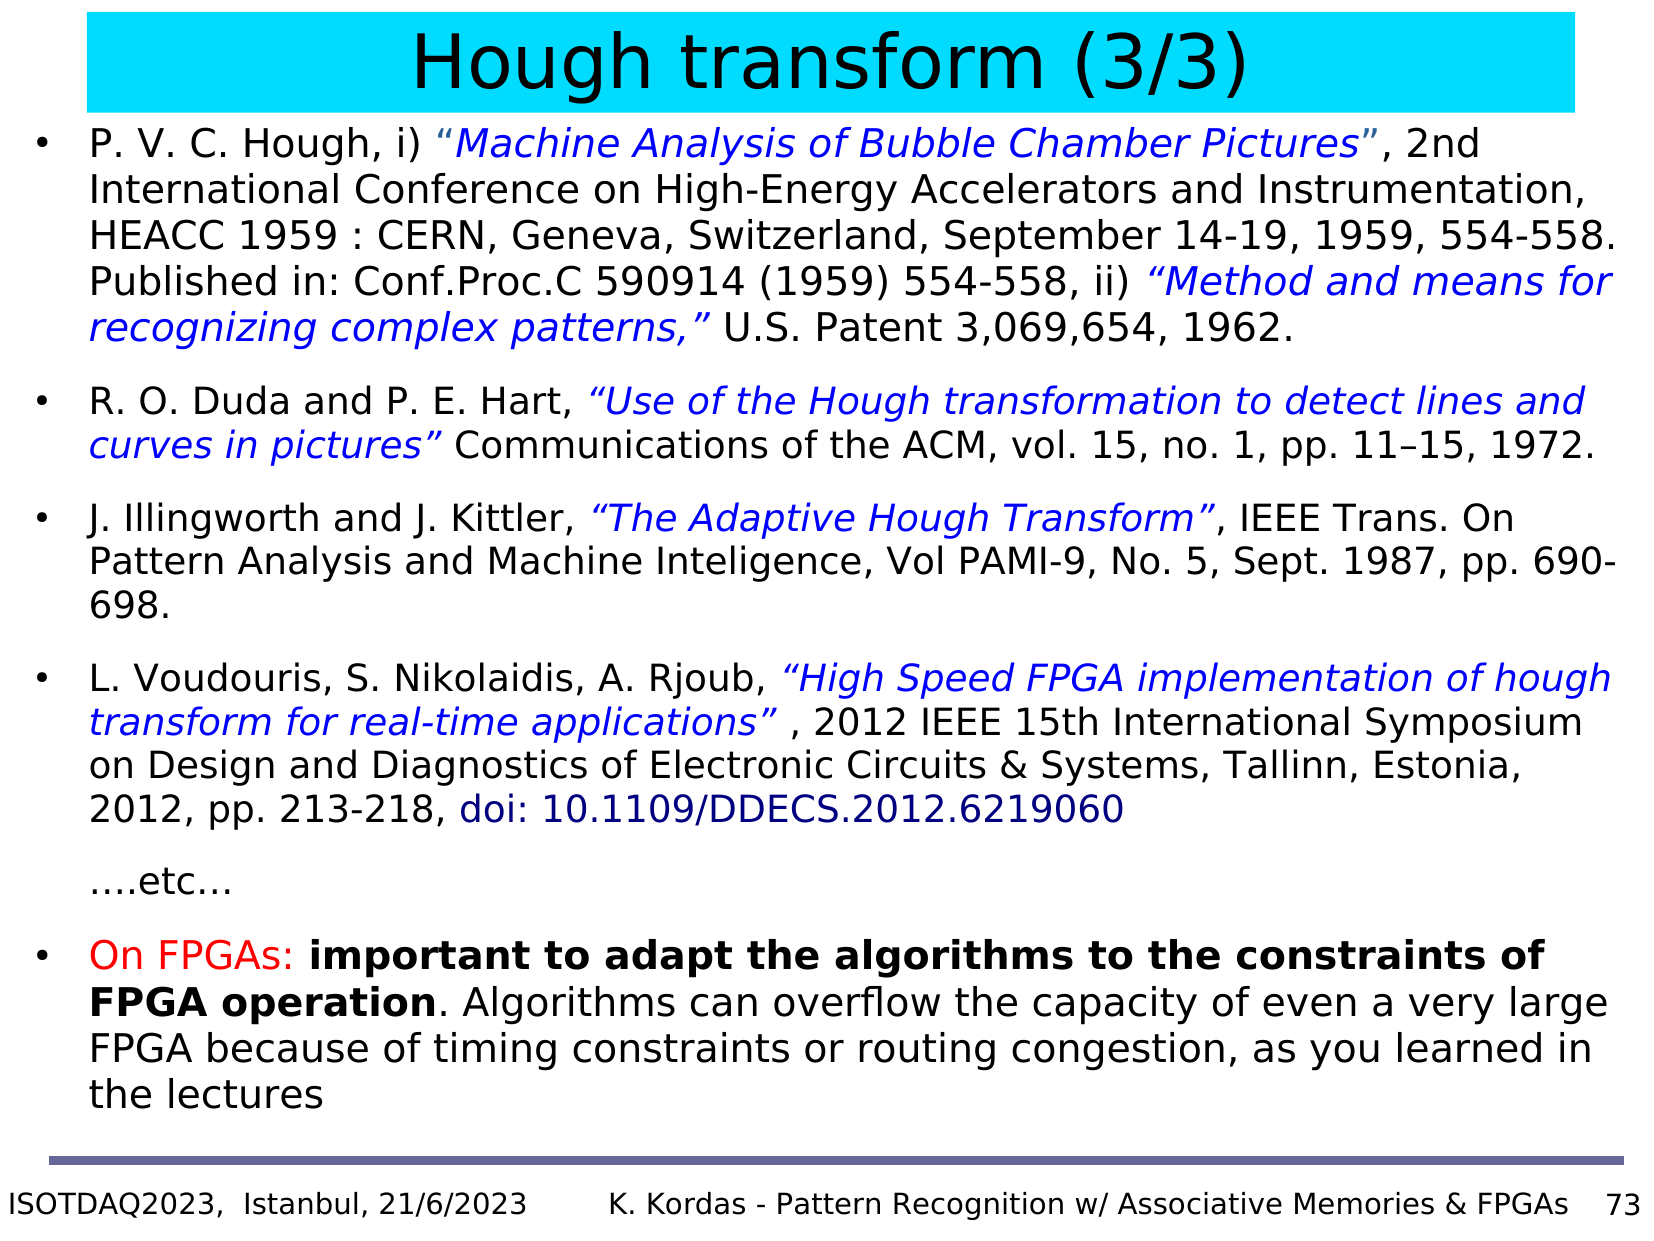

# Hough transform (3/3)
P. V. C. Hough, i) “Machine Analysis of Bubble Chamber Pictures”, 2nd International Conference on High-Energy Accelerators and Instrumentation, HEACC 1959 : CERN, Geneva, Switzerland, September 14-19, 1959, 554-558. Published in: Conf.Proc.C 590914 (1959) 554-558, ii) “Method and means for recognizing complex patterns,” U.S. Patent 3,069,654, 1962.
R. O. Duda and P. E. Hart, “Use of the Hough transformation to detect lines and curves in pictures” Communications of the ACM, vol. 15, no. 1, pp. 11–15, 1972.
J. Illingworth and J. Kittler, “The Adaptive Hough Transform”, IEEE Trans. On Pattern Analysis and Machine Inteligence, Vol PAMI-9, No. 5, Sept. 1987, pp. 690-698.
L. Voudouris, S. Nikolaidis, A. Rjoub, “High Speed FPGA implementation of hough transform for real-time applications” , 2012 IEEE 15th International Symposium on Design and Diagnostics of Electronic Circuits & Systems, Tallinn, Estonia, 2012, pp. 213-218, doi: 10.1109/DDECS.2012.6219060
….etc…
On FPGAs: important to adapt the algorithms to the constraints of FPGA operation. Algorithms can overflow the capacity of even a very large FPGA because of timing constraints or routing congestion, as you learned in the lectures
ISOTDAQ2023, Istanbul, 21/6/2023
K. Kordas - Pattern Recognition w/ Associative Memories & FPGAs
73